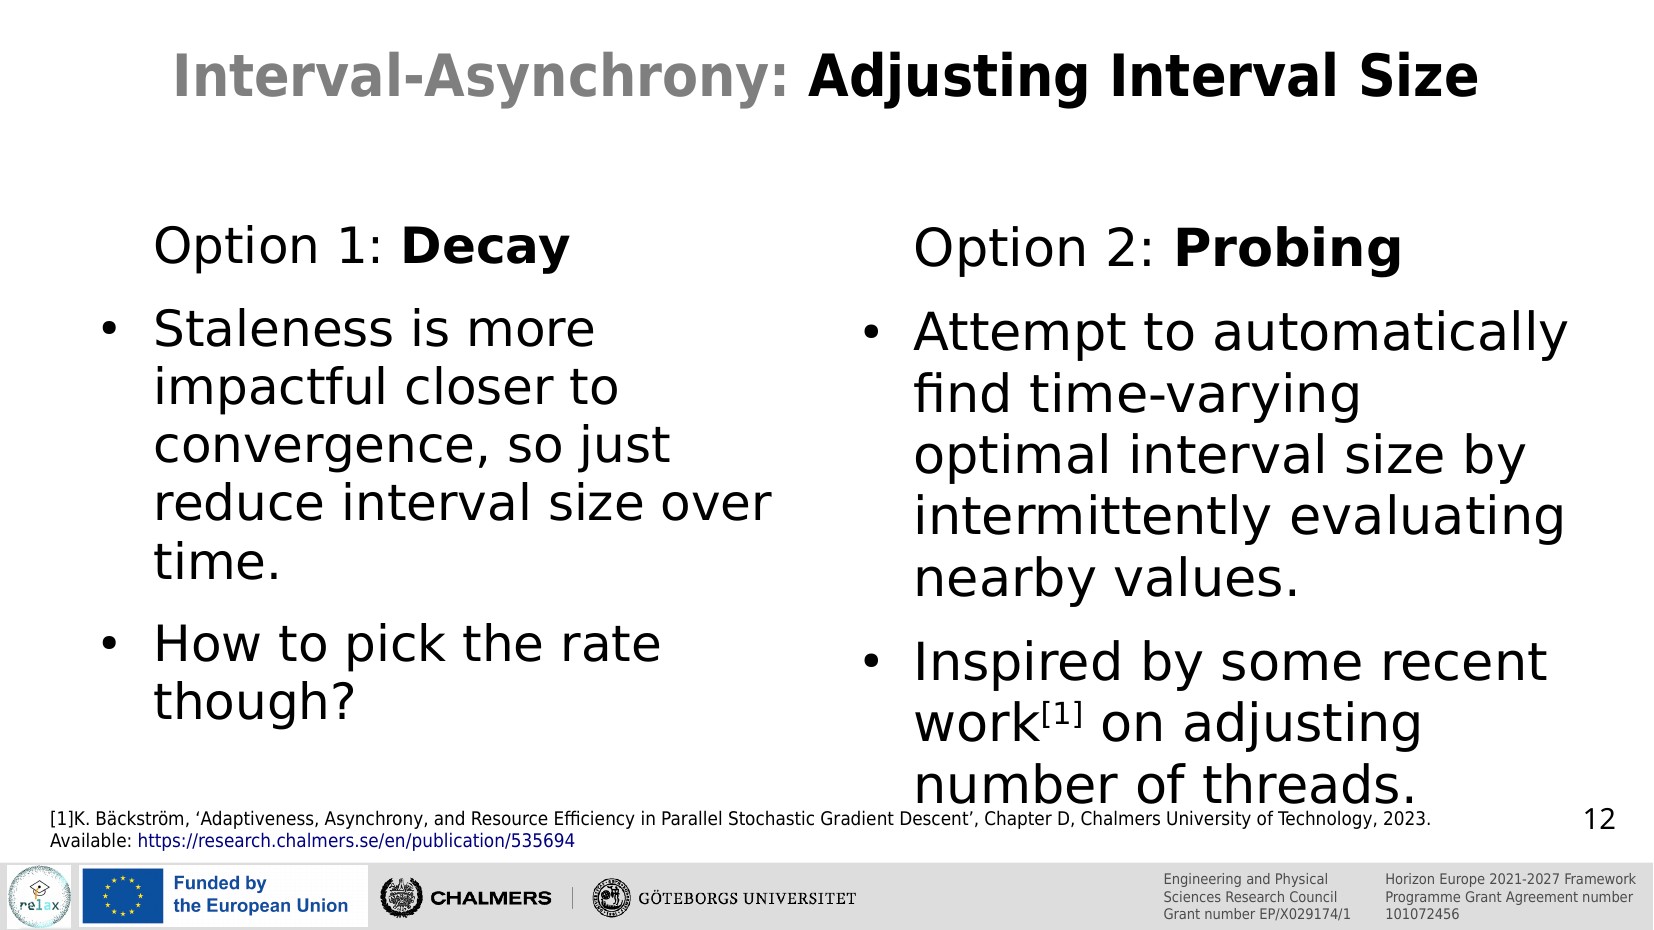

# Interval-Asynchrony: Adjusting Interval Size
Option 1: Decay
Staleness is more impactful closer to convergence, so just reduce interval size over time.
How to pick the rate though?
Option 2: Probing
Attempt to automatically find time-varying optimal interval size by intermittently evaluating nearby values.
Inspired by some recent work[1] on adjusting number of threads.
12
[1]K. Bäckström, ‘Adaptiveness, Asynchrony, and Resource Efficiency in Parallel Stochastic Gradient Descent’, Chapter D, Chalmers University of Technology, 2023. Available: https://research.chalmers.se/en/publication/535694